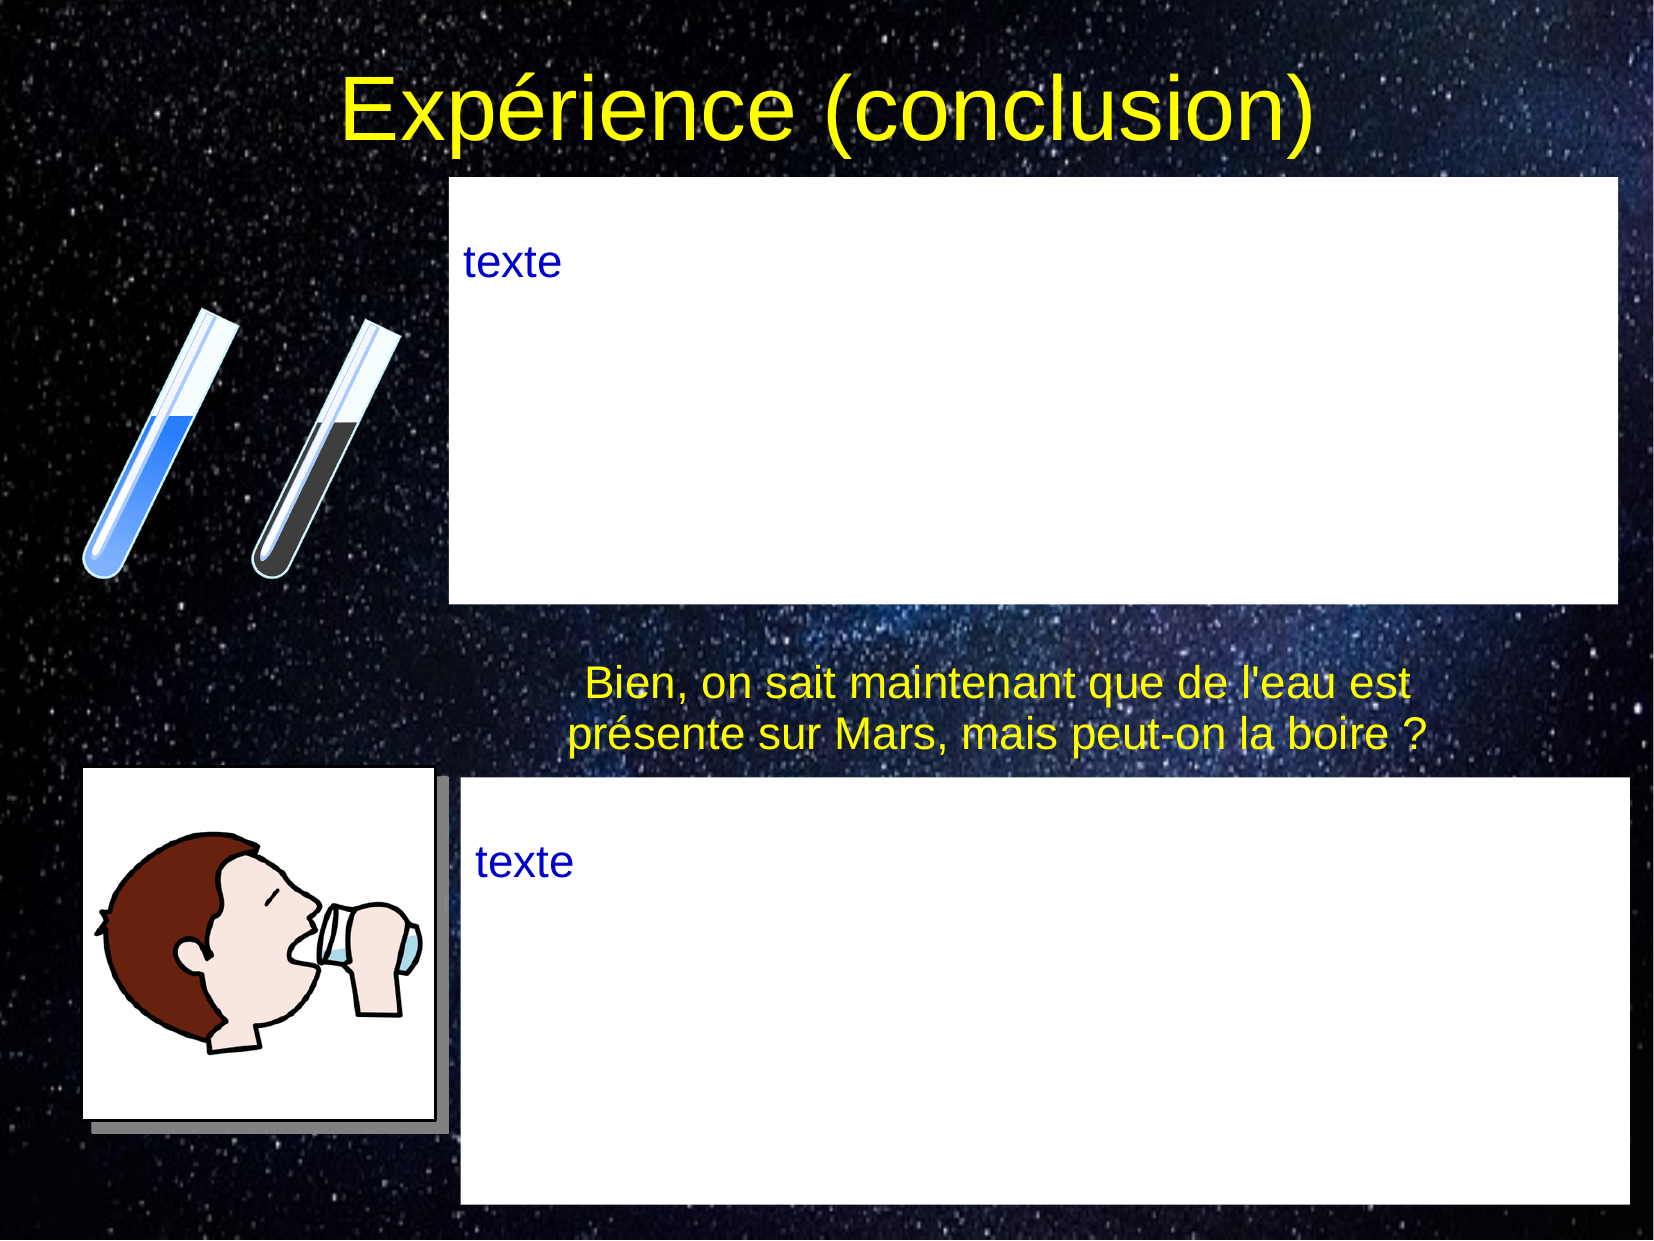

# Expérience (conclusion)
texte
Bien, on sait maintenant que de l'eau est présente sur Mars, mais peut-on la boire ?
texte